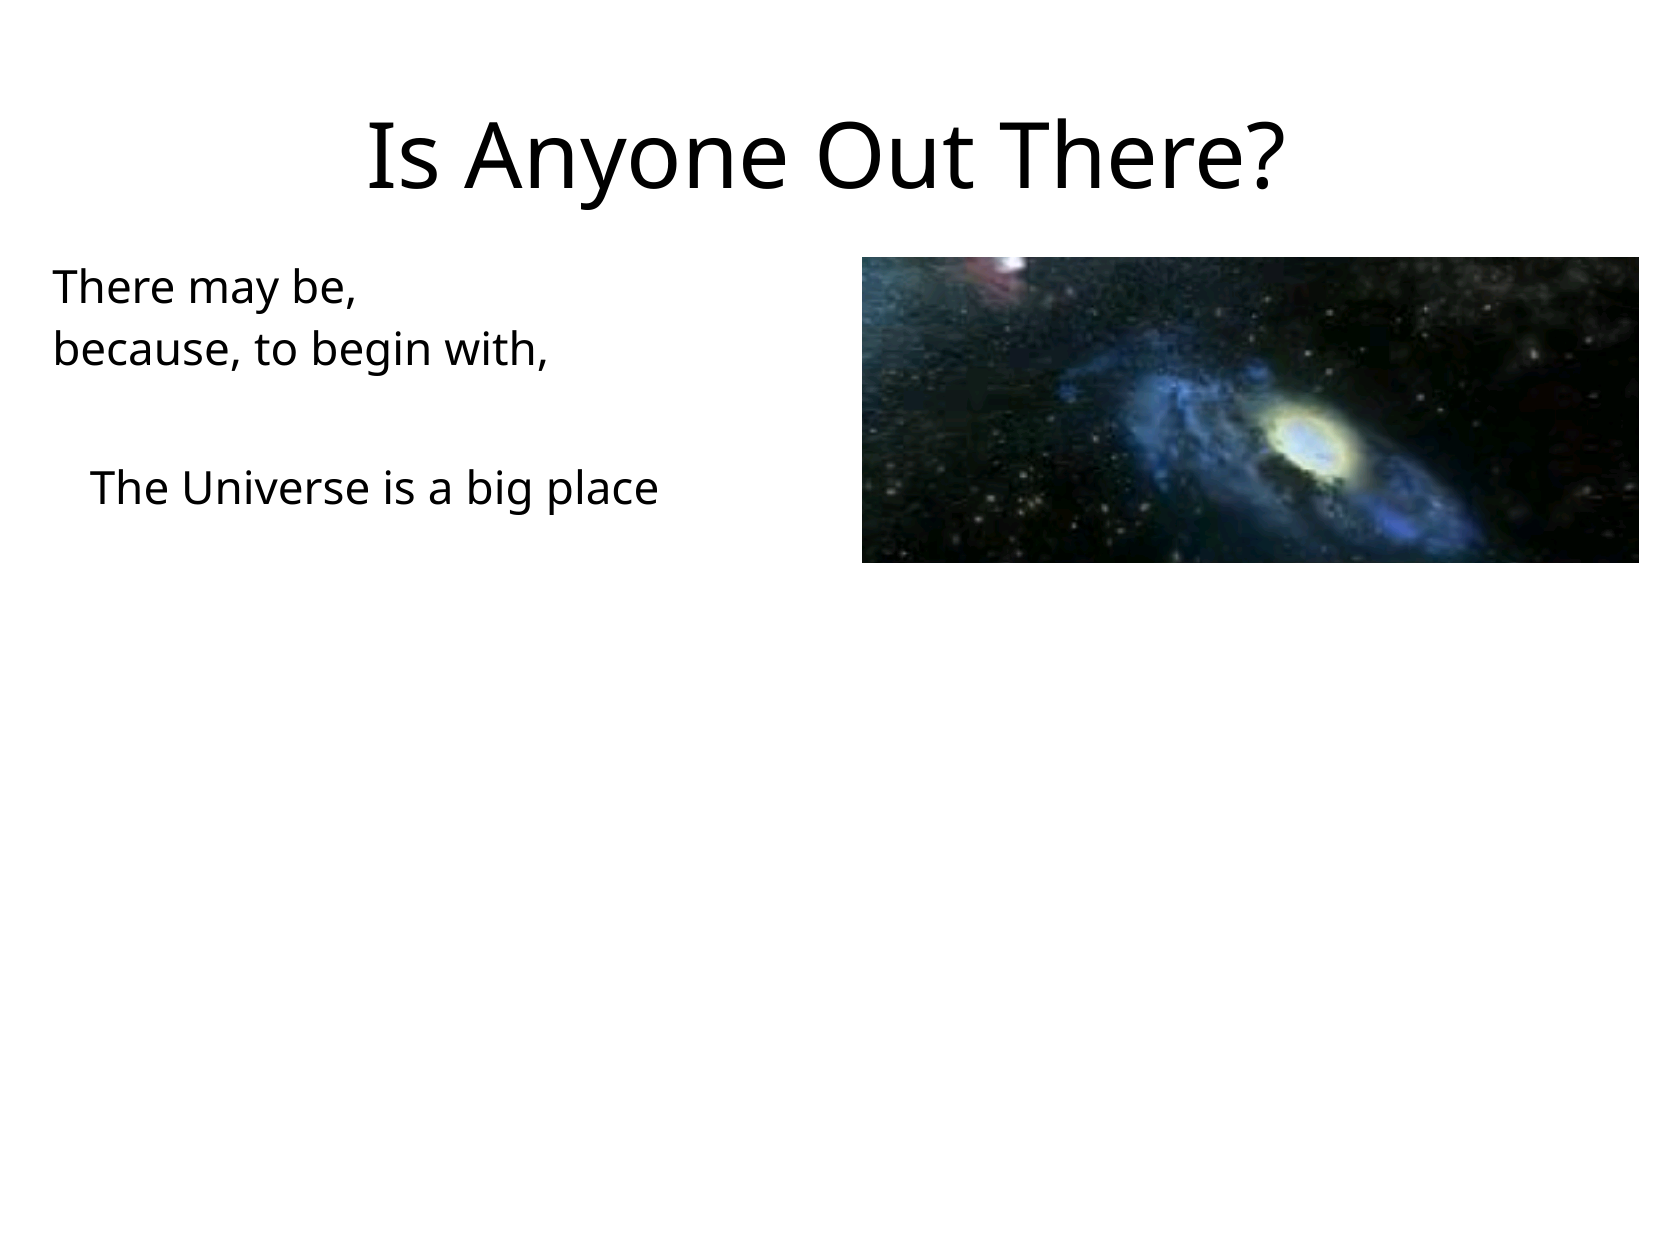

# Is Anyone Out There?
There may be,
because, to begin with,
The Universe is a big place